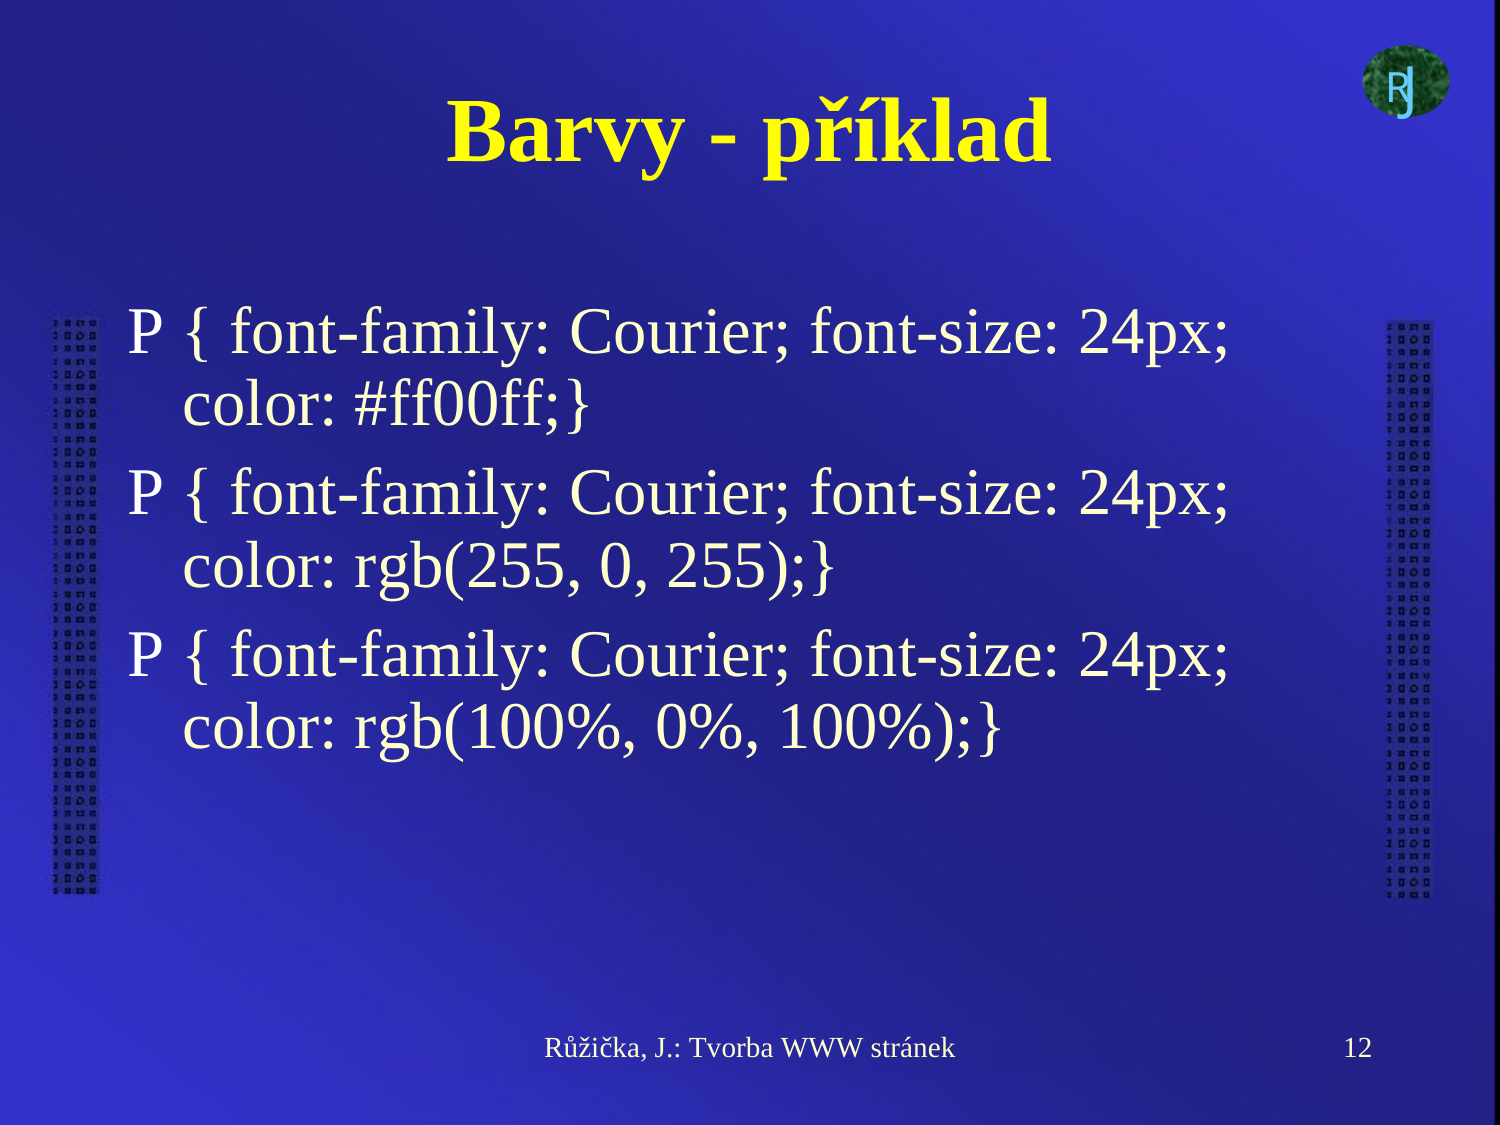

# Barvy - příklad
J
R
P { font-family: Courier; font-size: 24px; color: #ff00ff;}
P { font-family: Courier; font-size: 24px; color: rgb(255, 0, 255);}
P { font-family: Courier; font-size: 24px; color: rgb(100%, 0%, 100%);}
Růžička, J.: Tvorba WWW stránek